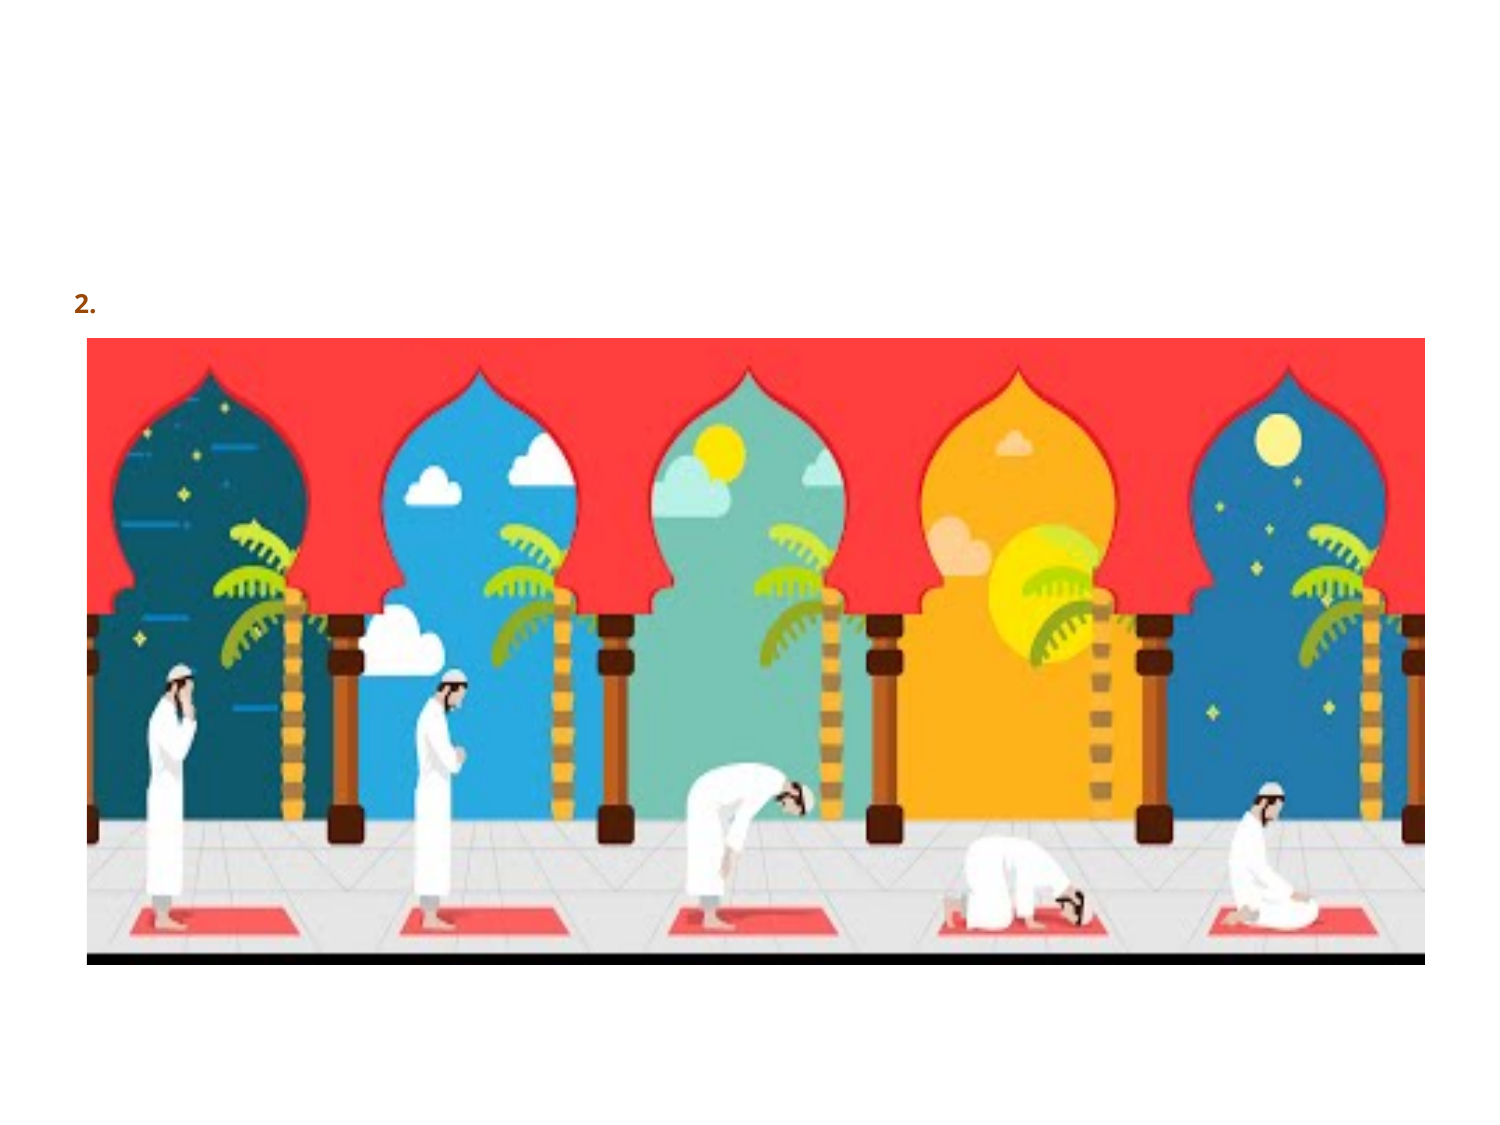

Glaubenspraxis
“Die fünf Säulen des Islam“
Das Gebet (As-Salah)